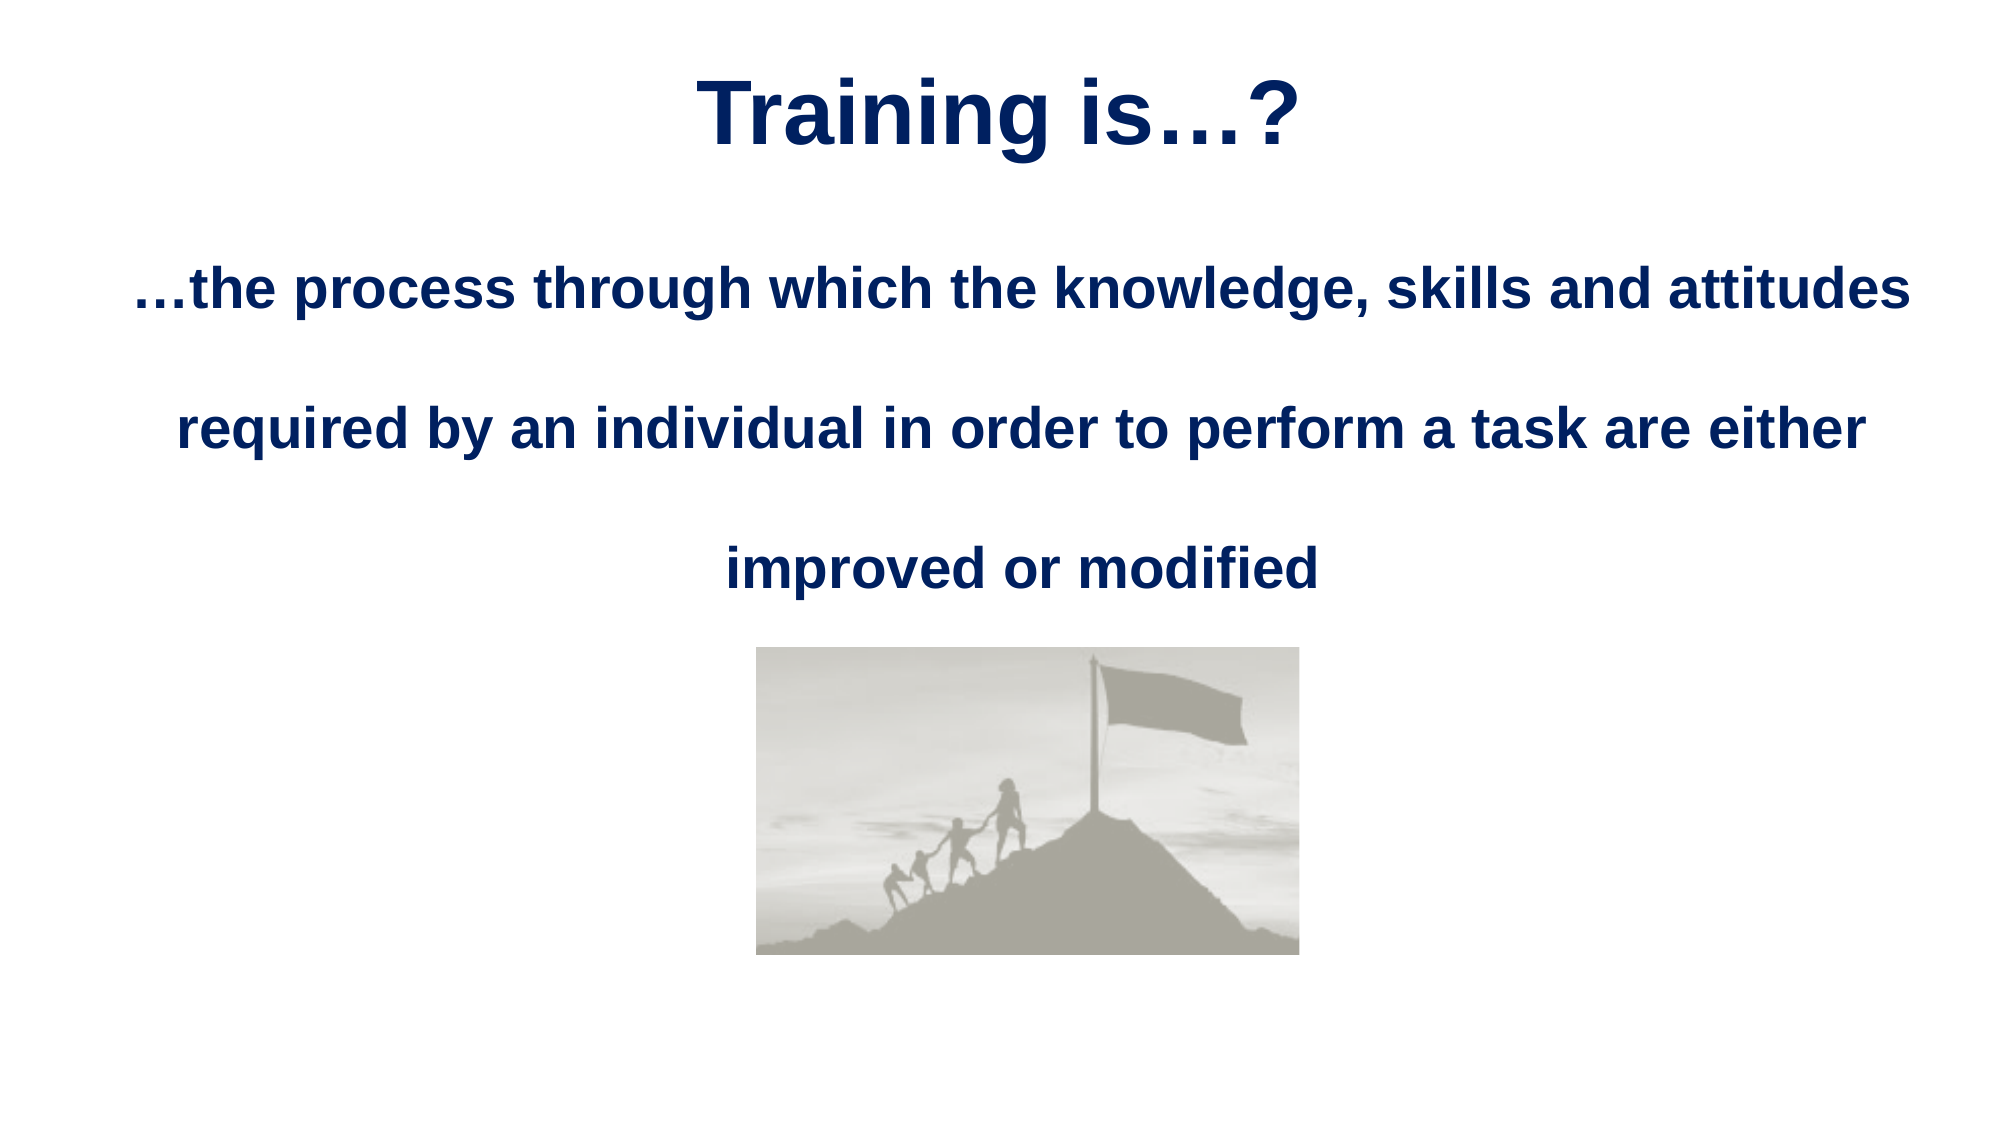

# Training is…?
…the process through which the knowledge, skills and attitudes required by an individual in order to perform a task are either improved or modified